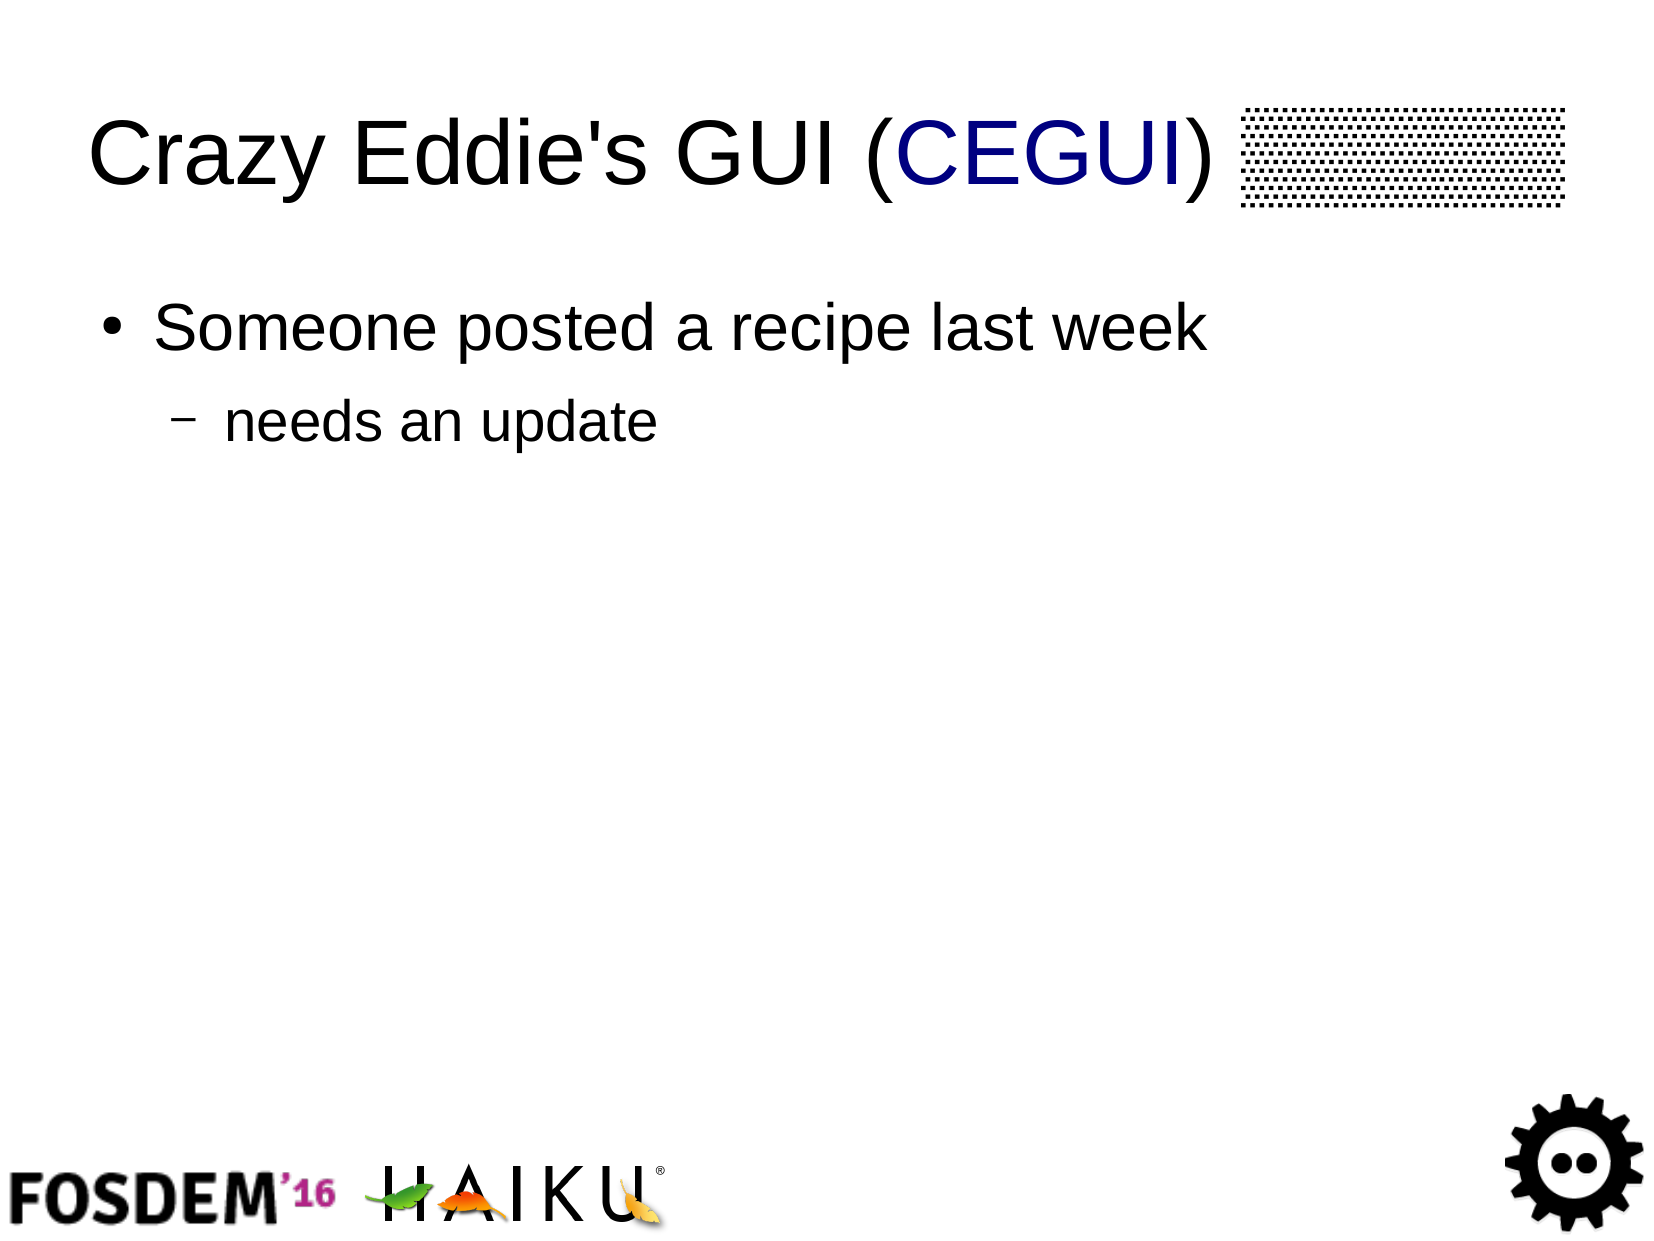

# Crazy Eddie's GUI (CEGUI) ▒▒▒▒▒
Someone posted a recipe last week
needs an update